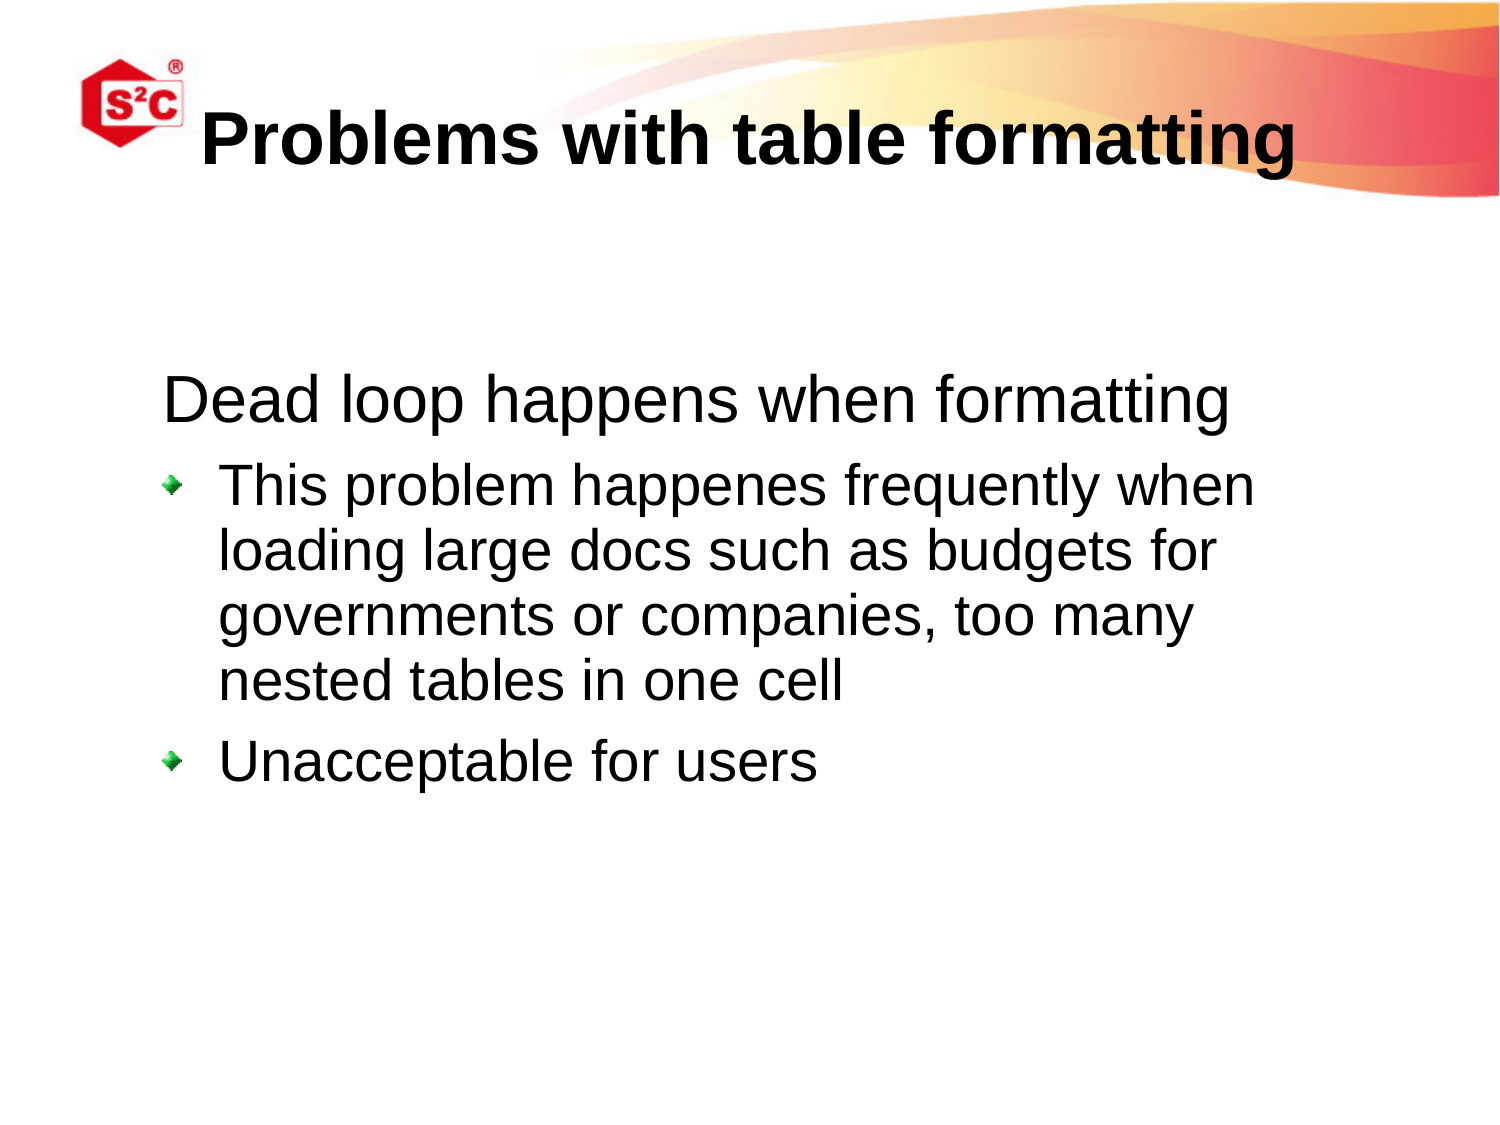

# Problems with table formatting
Dead loop happens when formatting
This problem happenes frequently when loading large docs such as budgets for governments or companies, too many nested tables in one cell
Unacceptable for users